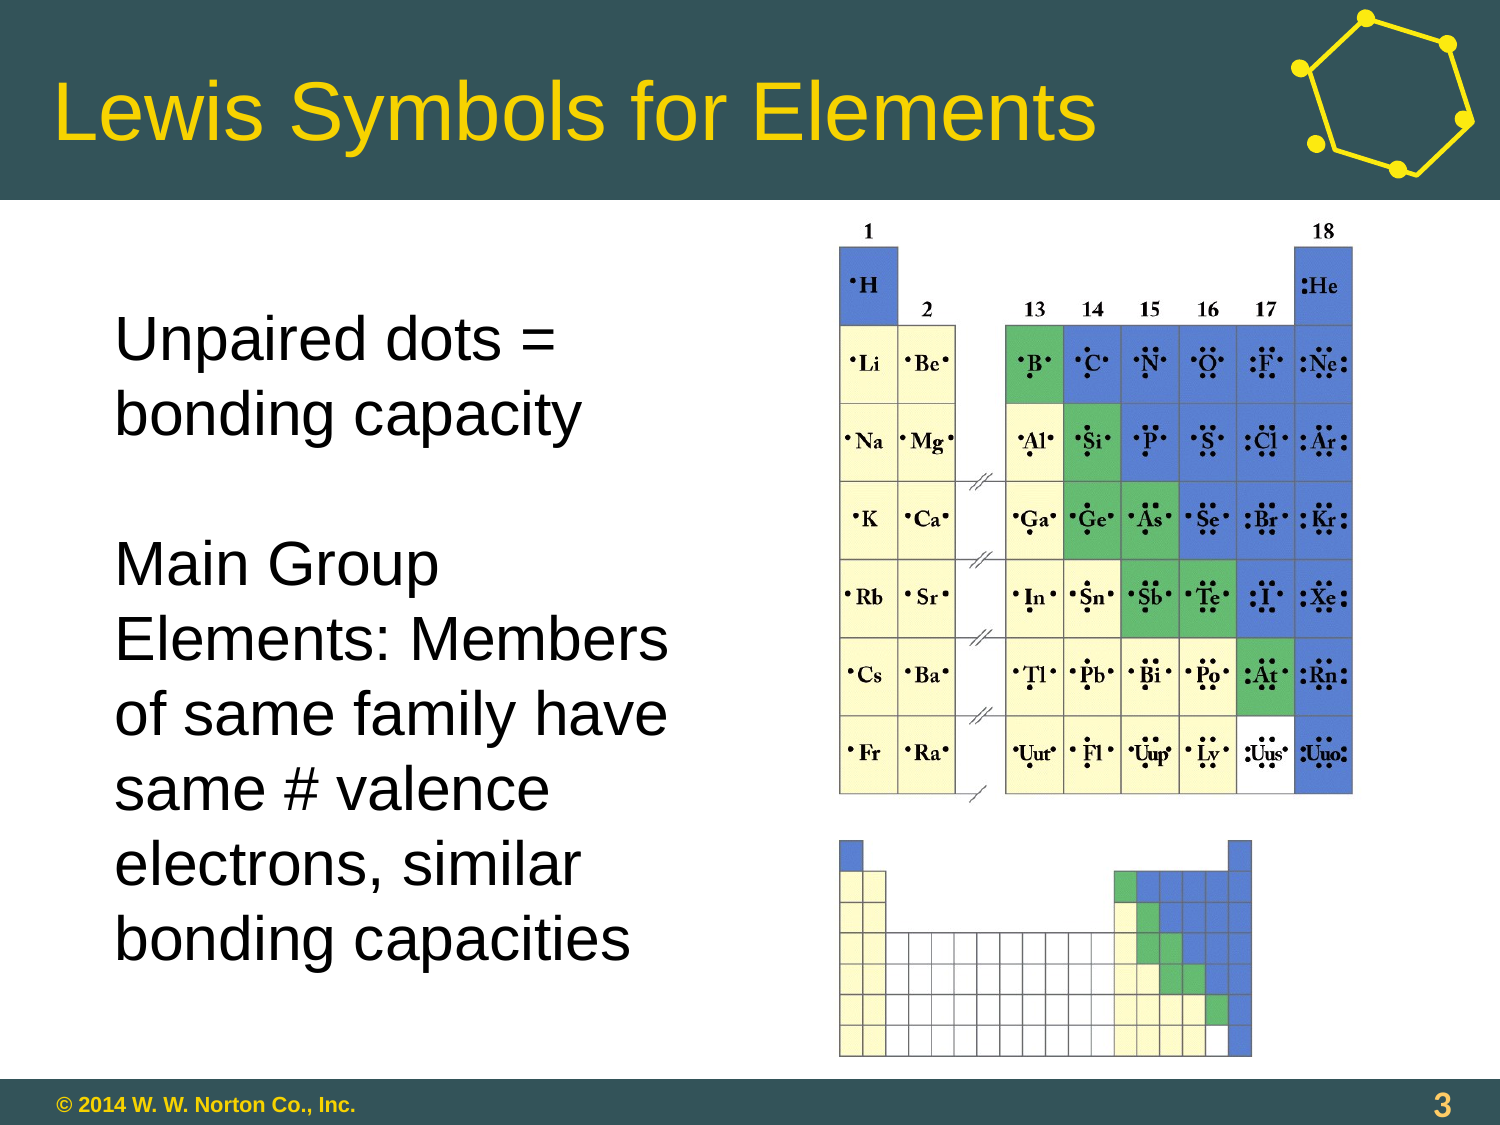

# Lewis Symbols for Elements
Unpaired dots = bonding capacity
Main Group Elements: Members of same family have same # valence electrons, similar bonding capacities